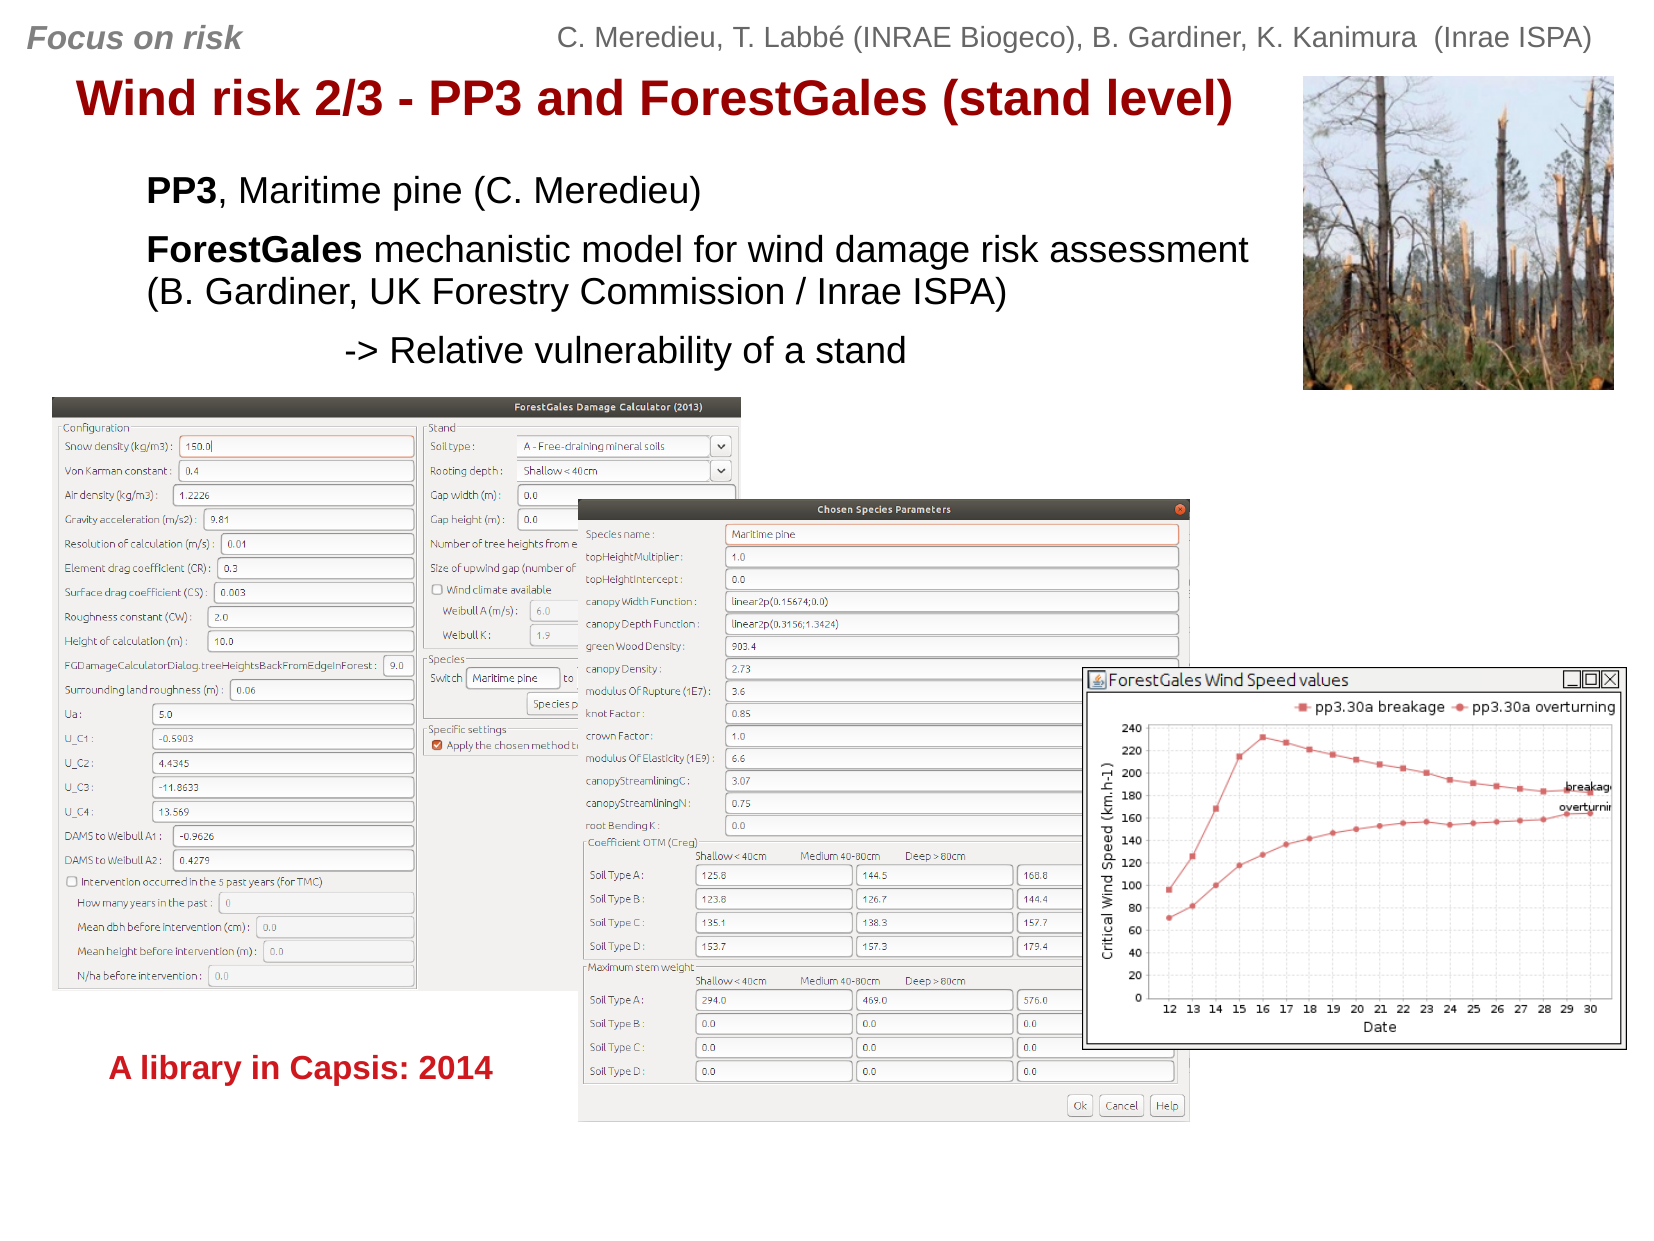

Focus on risk
C. Meredieu, T. Labbé (INRAE Biogeco), B. Gardiner, K. Kanimura (Inrae ISPA)
Wind risk 2/3 - PP3 and ForestGales (stand level)
PP3, Maritime pine (C. Meredieu)
ForestGales mechanistic model for wind damage risk assessment
(B. Gardiner, UK Forestry Commission / Inrae ISPA)
-> Relative vulnerability of a stand
A library in Capsis: 2014